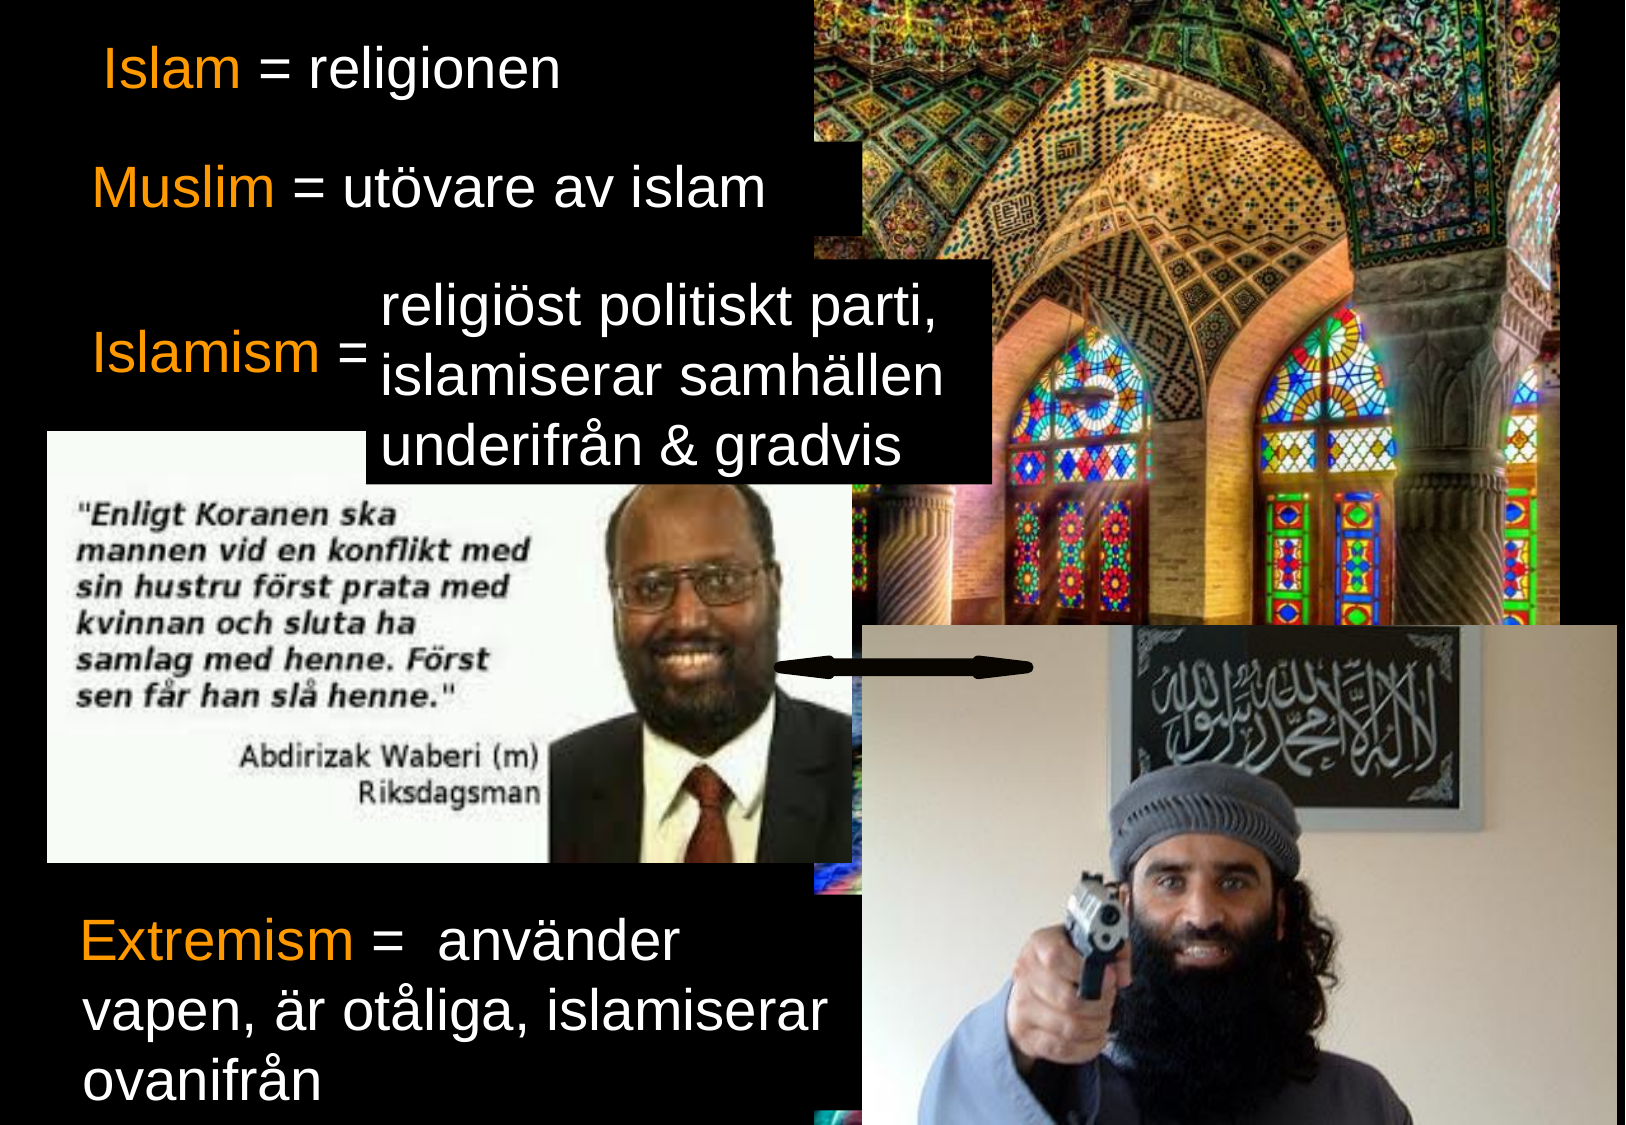

Islam = religionen
Muslim = utövare av islam
religiöst politiskt parti, islamiserar samhällen underifrån & gradvis
Islamism =
Extremism = använder vapen, är otåliga, islamiserar ovanifrån